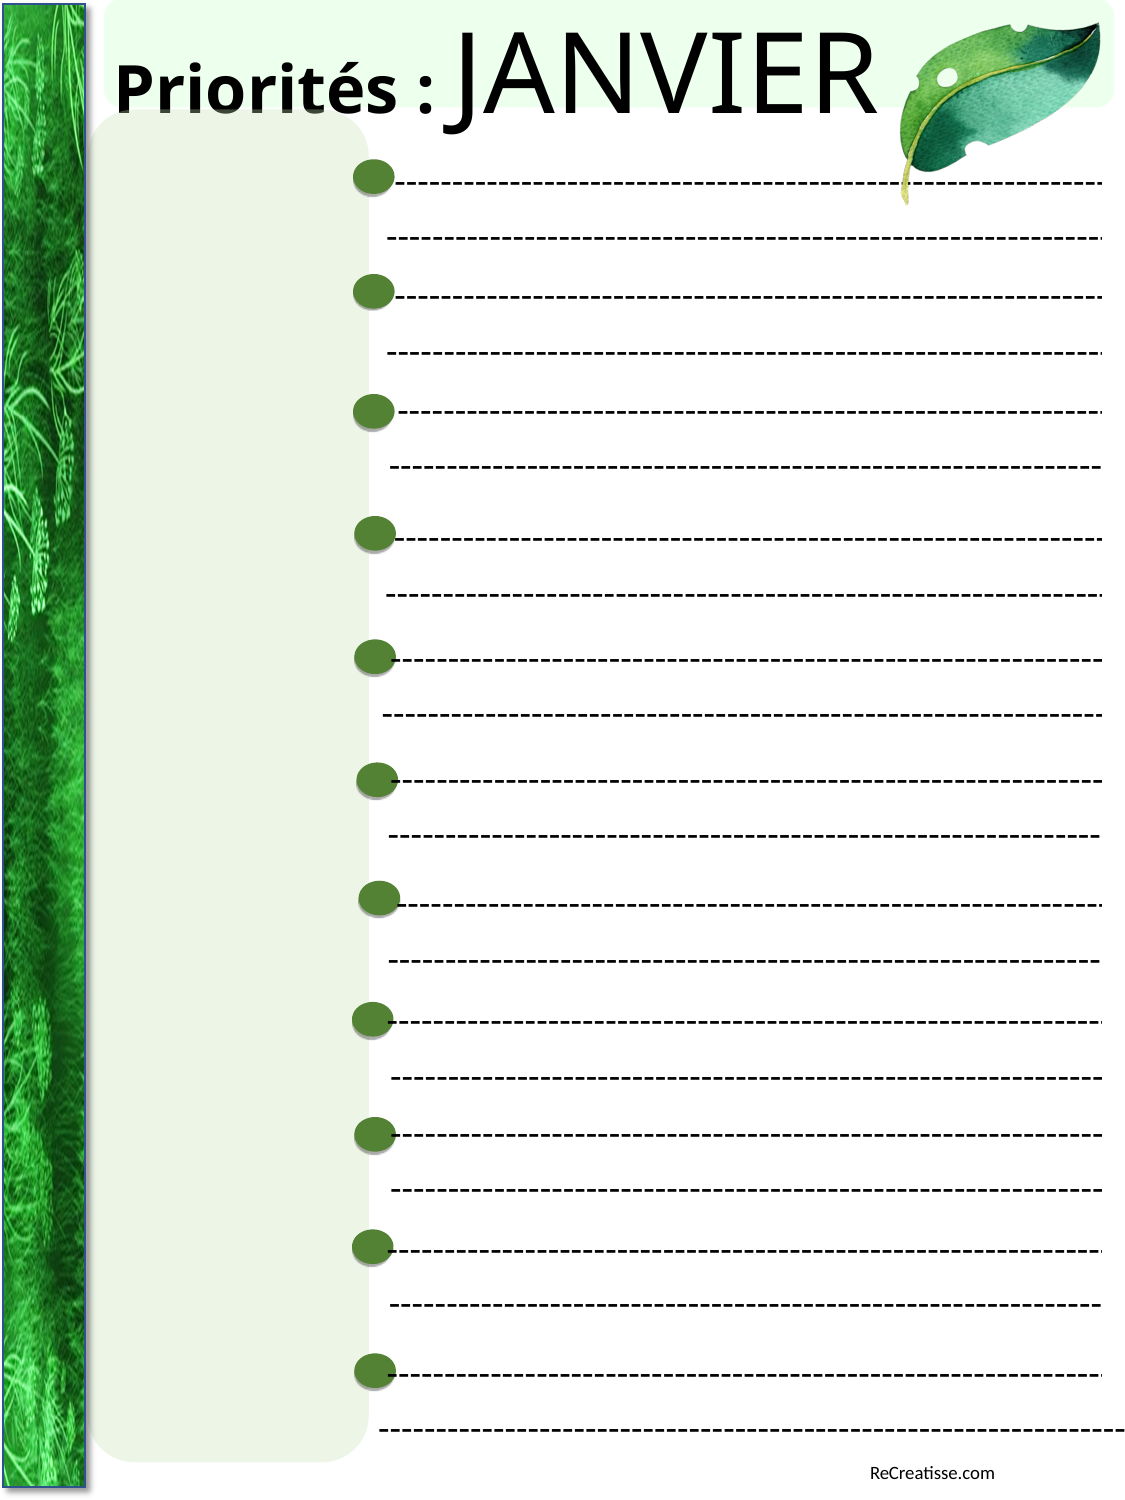

Priorités : JANVIER
--------------------------------------------------------------------------------------
--------------------------------------------------------------------------------------
--------------------------------------------------------------------------------------
--------------------------------------------------------------------------------------
--------------------------------------------------------------------------------------
--------------------------------------------------------------------------------------
--------------------------------------------------------------------------------------
--------------------------------------------------------------------------------------
--------------------------------------------------------------------------------------
--------------------------------------------------------------------------------------
--------------------------------------------------------------------------------------
--------------------------------------------------------------------------------------
--------------------------------------------------------------------------------------
--------------------------------------------------------------------------------------
--------------------------------------------------------------------------------------
--------------------------------------------------------------------------------------
--------------------------------------------------------------------------------------
--------------------------------------------------------------------------------------
--------------------------------------------------------------------------------------
--------------------------------------------------------------------------------------
--------------------------------------------------------------------------------------
--------------------------------------------------------------------------------------
ReCreatisse.com